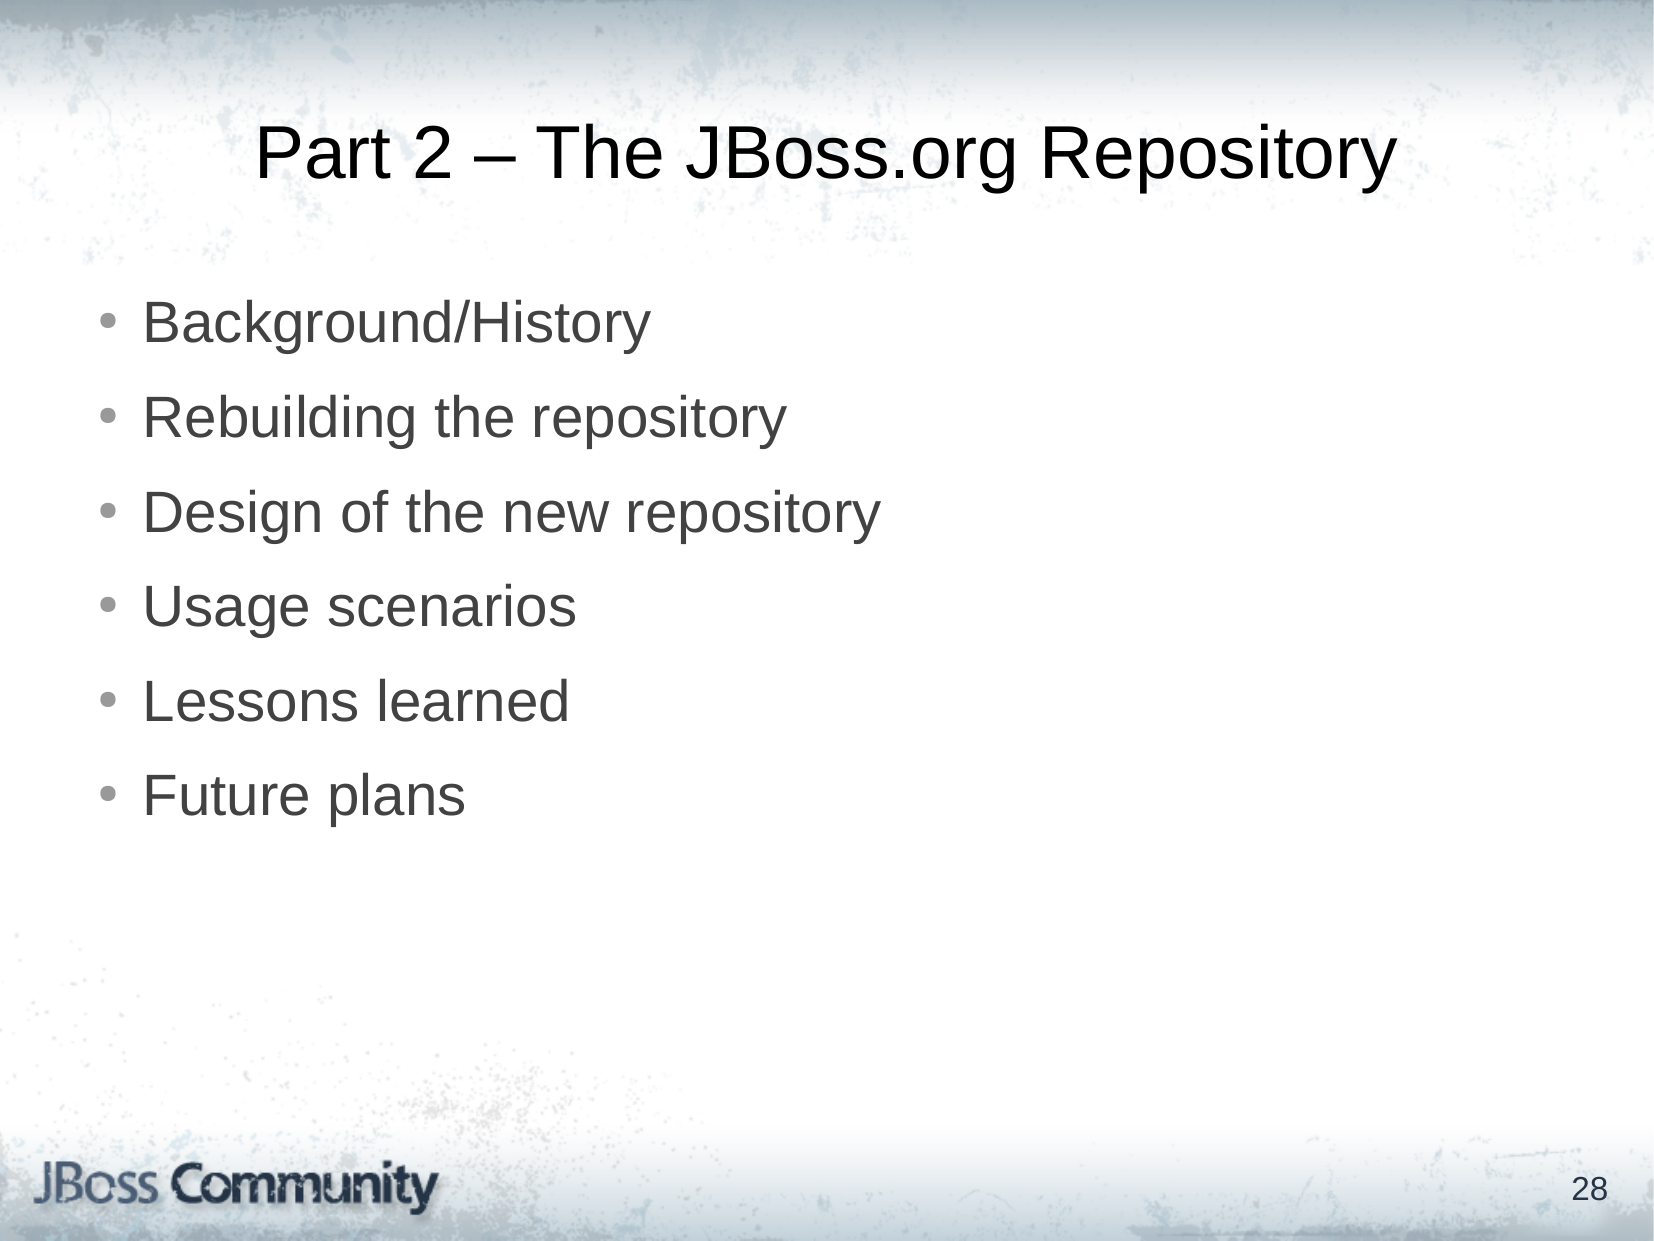

# Part 2 – The JBoss.org Repository
Background/History
Rebuilding the repository
Design of the new repository
Usage scenarios
Lessons learned
Future plans